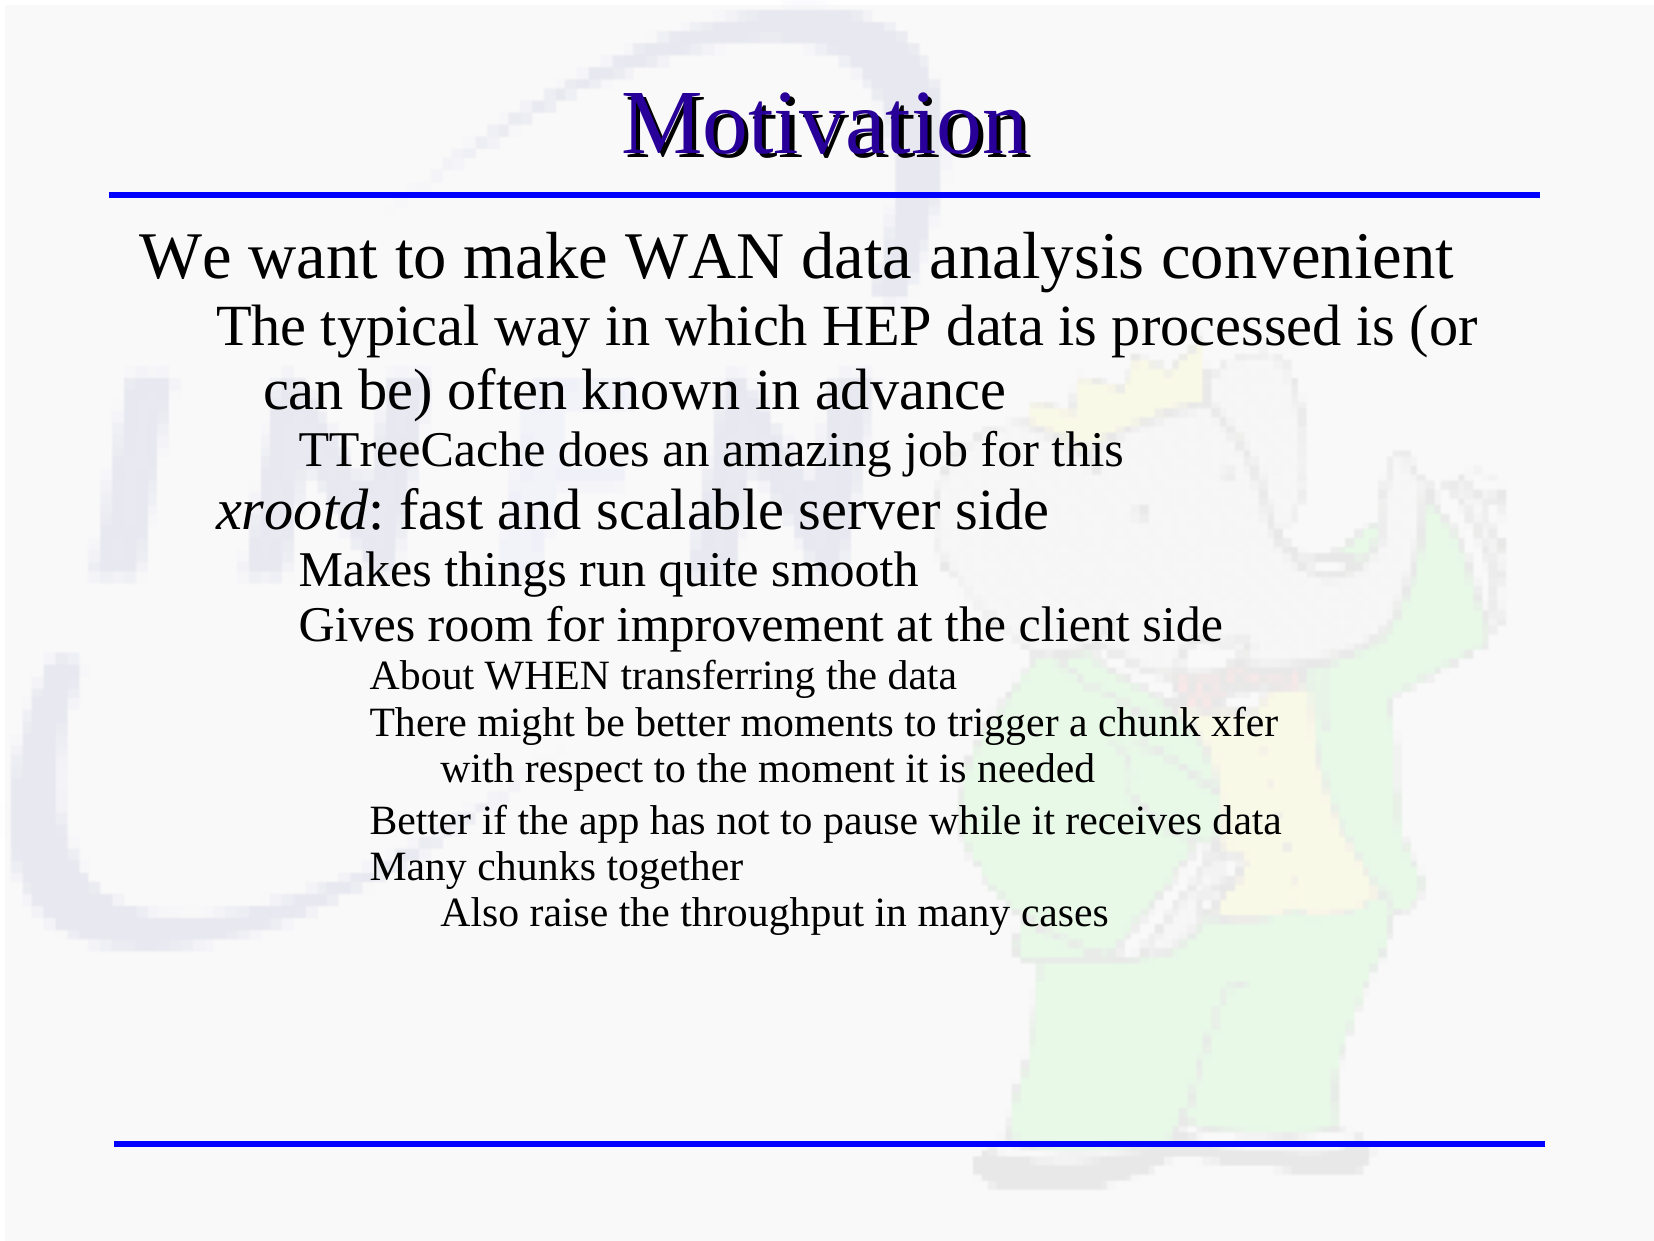

# Motivation
We want to make WAN data analysis convenient
The typical way in which HEP data is processed is (or can be) often known in advance
TTreeCache does an amazing job for this
xrootd: fast and scalable server side
Makes things run quite smooth
Gives room for improvement at the client side
About WHEN transferring the data
There might be better moments to trigger a chunk xfer
with respect to the moment it is needed
Better if the app has not to pause while it receives data
Many chunks together
Also raise the throughput in many cases